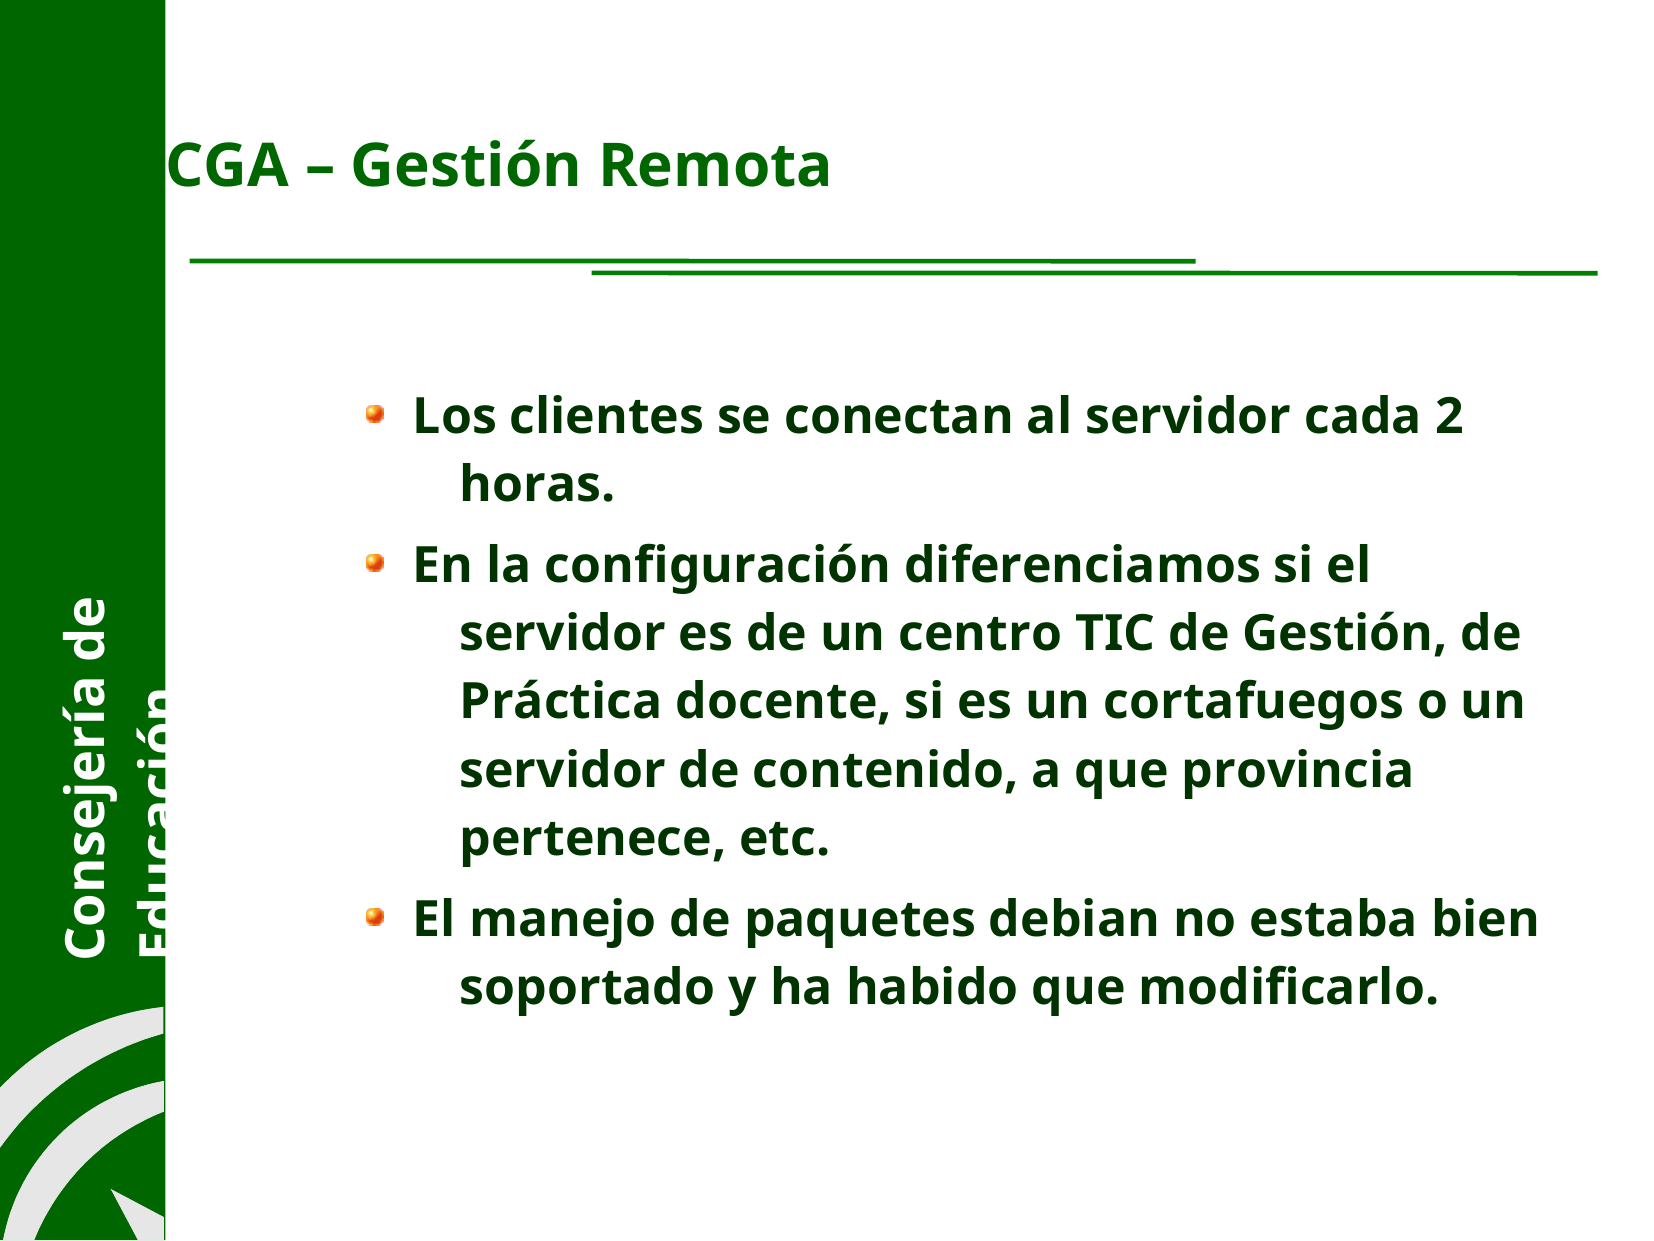

CGA – Gestión Remota
# Los clientes se conectan al servidor cada 2 horas.
En la configuración diferenciamos si el servidor es de un centro TIC de Gestión, de Práctica docente, si es un cortafuegos o un servidor de contenido, a que provincia pertenece, etc.
El manejo de paquetes debian no estaba bien soportado y ha habido que modificarlo.